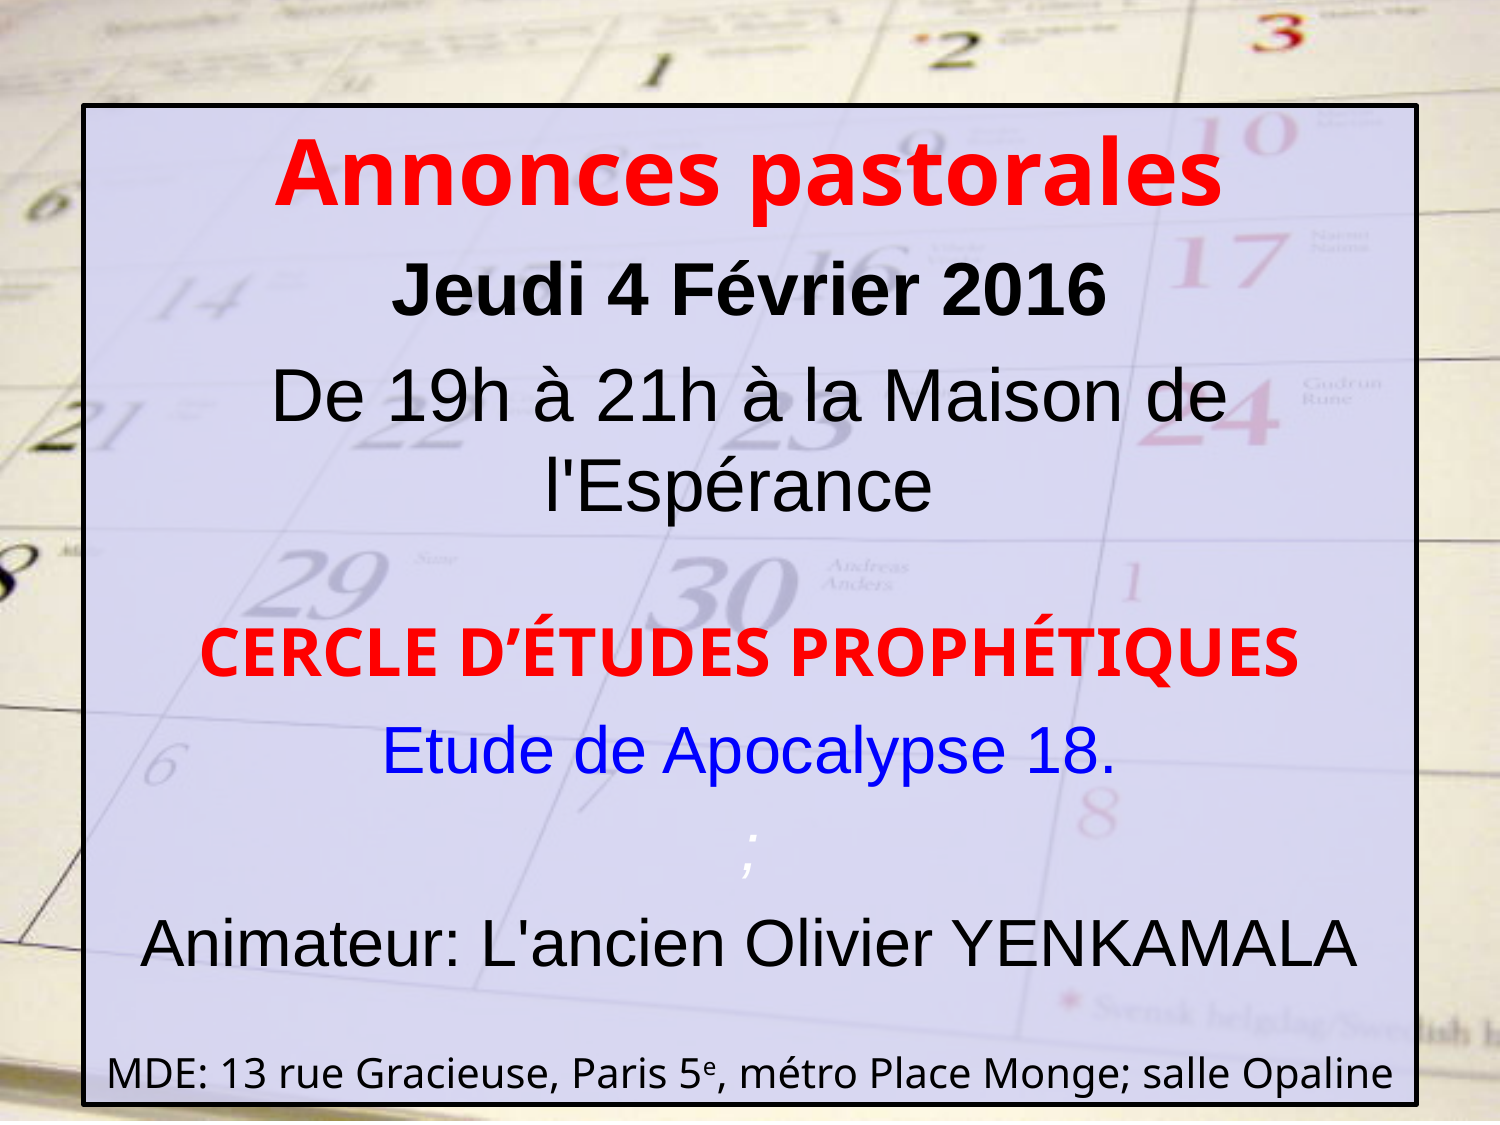

Annonces pastorales
Jeudi 4 Février 2016
De 19h à 21h à la Maison de l'Espérance
CERCLE D’ÉTUDES PROPHÉTIQUES
Etude de Apocalypse 18.
 ;
Animateur: L'ancien Olivier YENKAMALA
MDE: 13 rue Gracieuse, Paris 5e, métro Place Monge; salle Opaline